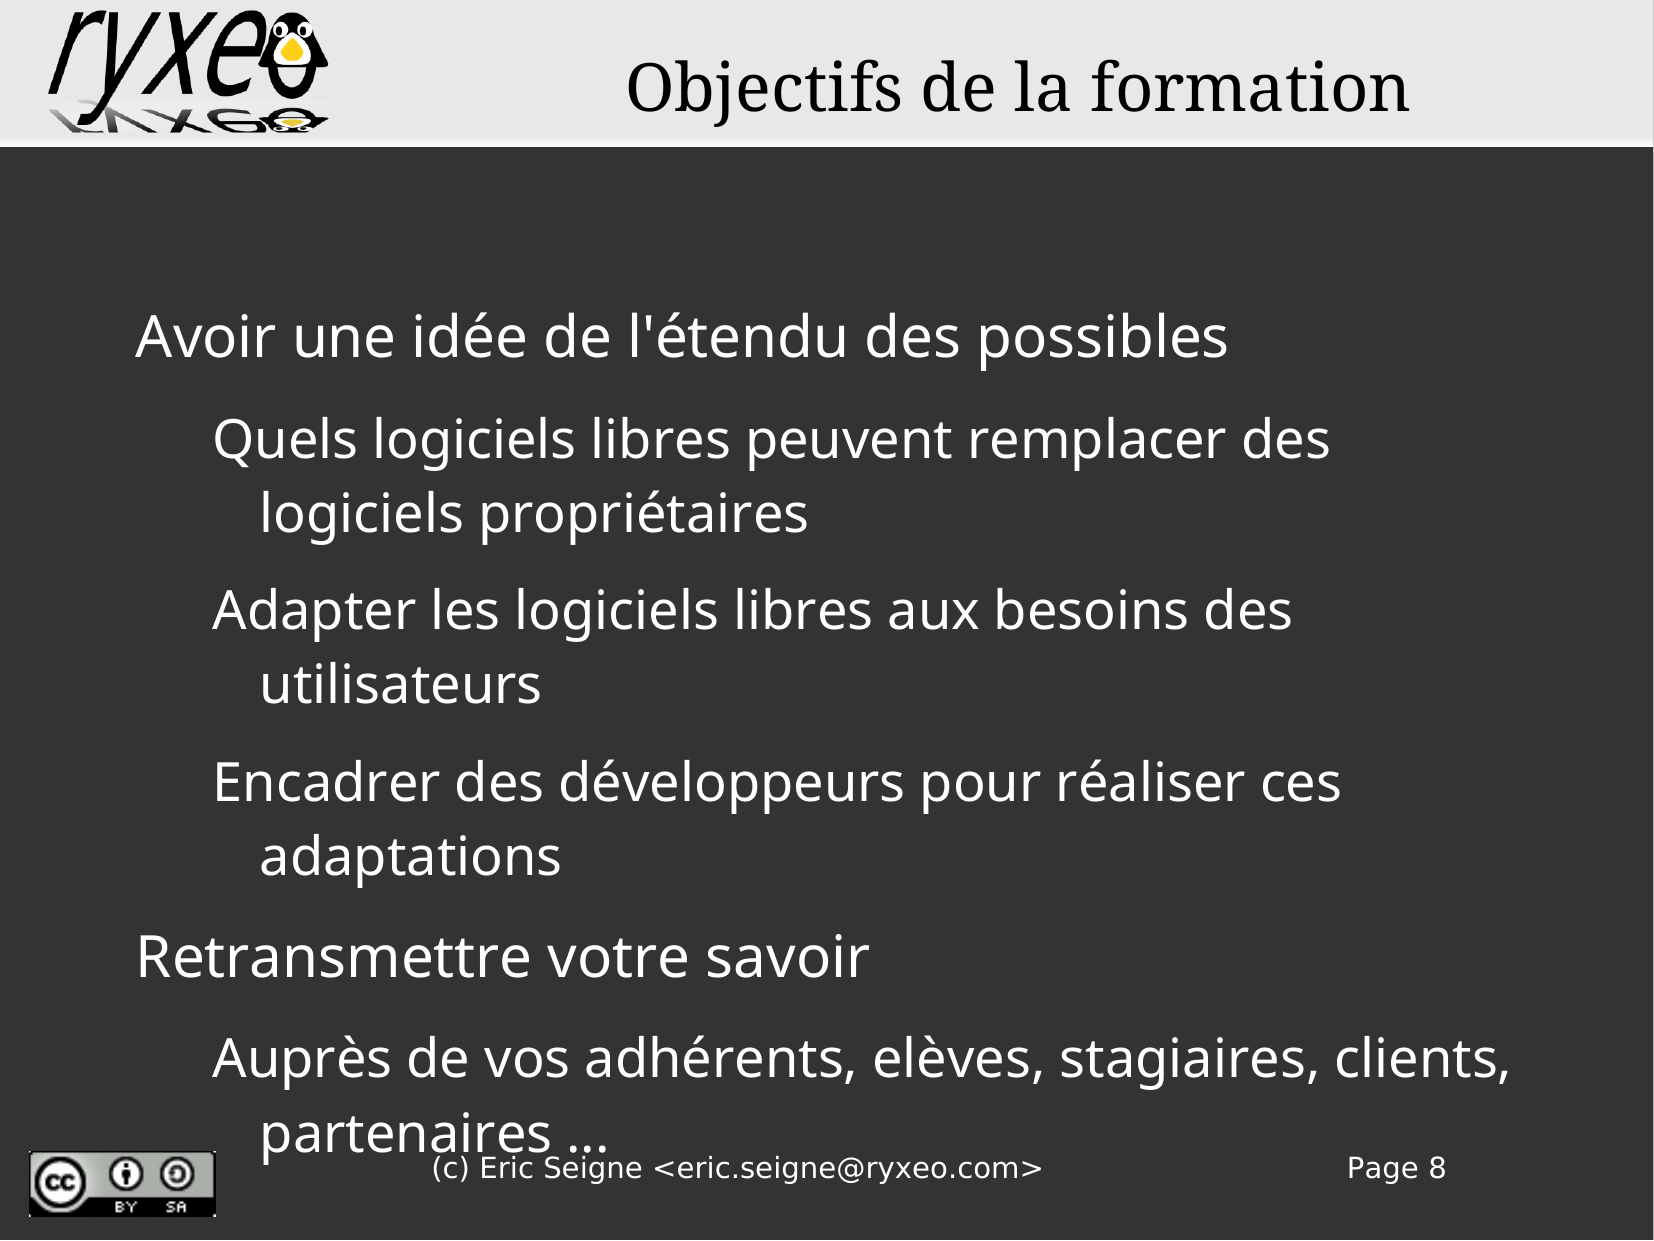

# Objectifs de la formation
Avoir une idée de l'étendu des possibles
Quels logiciels libres peuvent remplacer des logiciels propriétaires
Adapter les logiciels libres aux besoins des utilisateurs
Encadrer des développeurs pour réaliser ces adaptations
Retransmettre votre savoir
Auprès de vos adhérents, elèves, stagiaires, clients, partenaires ...
Toto le héro
8